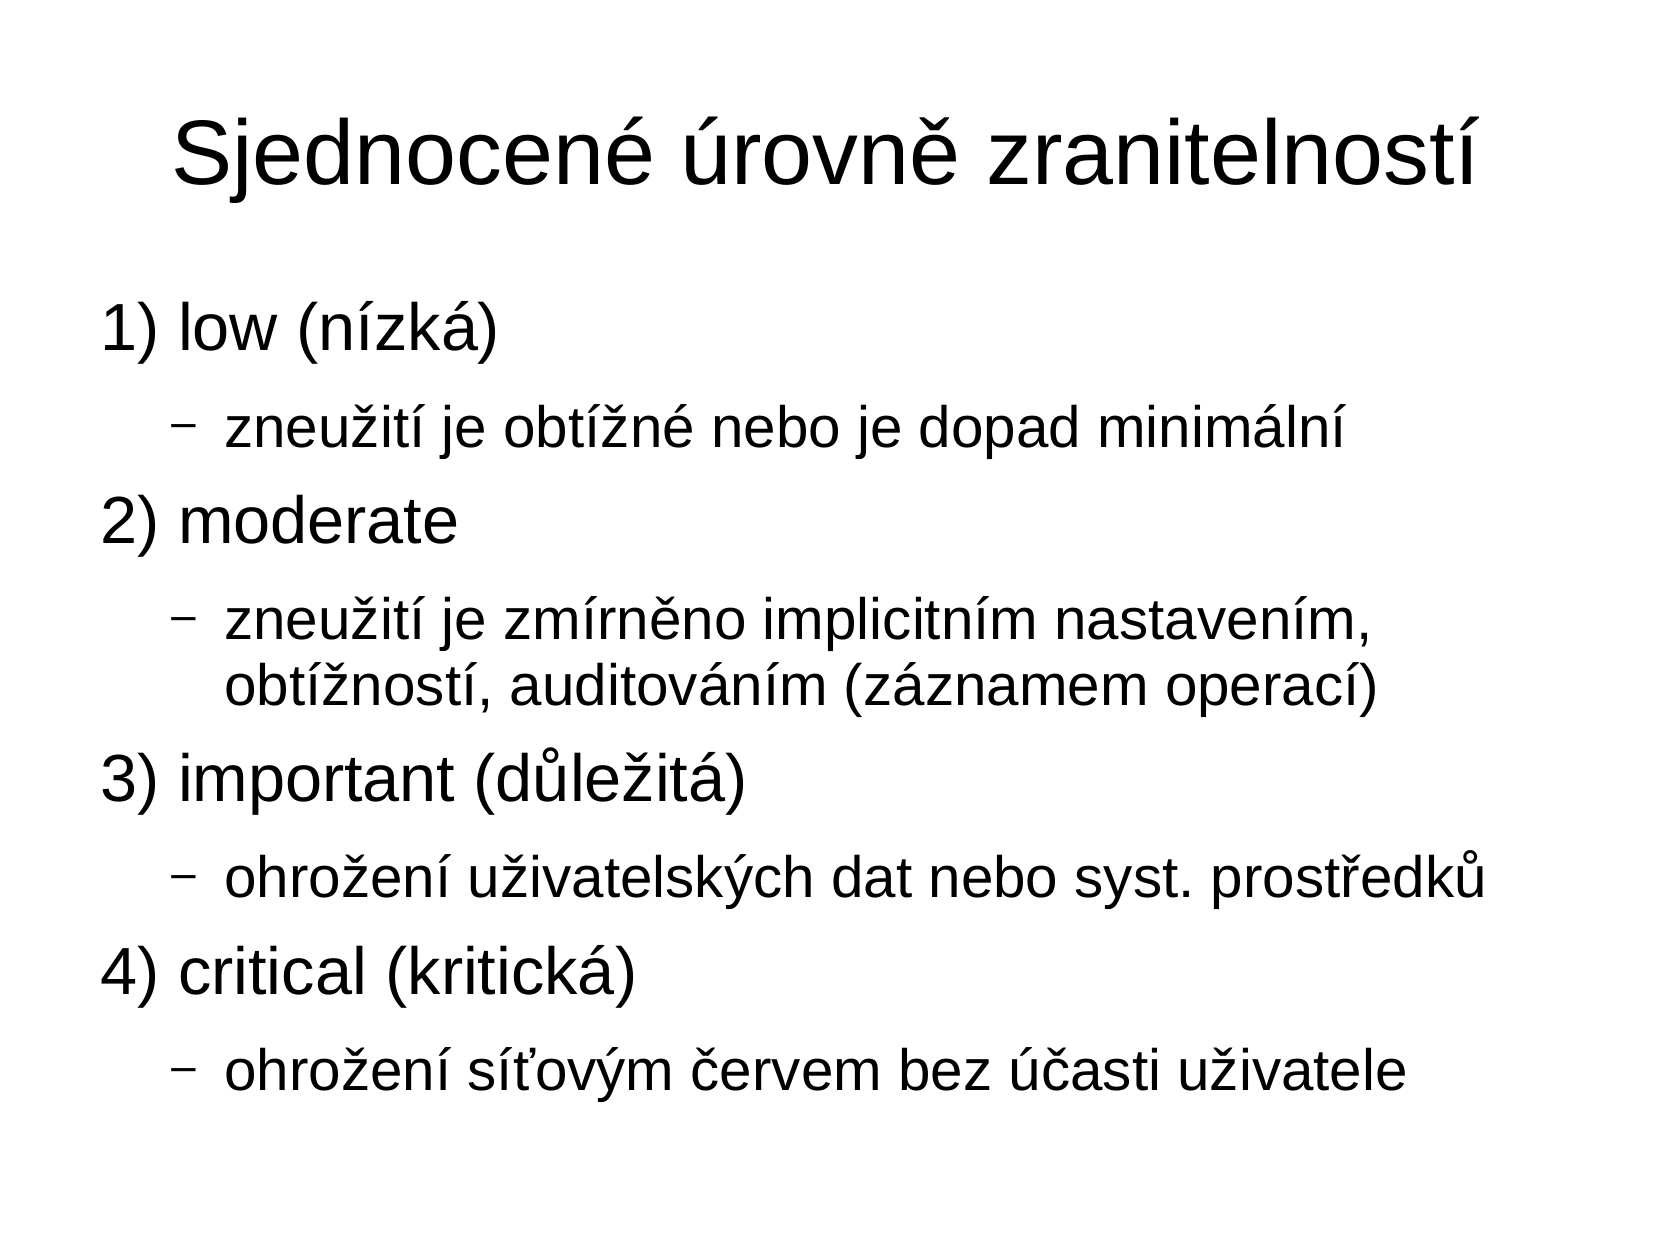

# Sjednocené úrovně zranitelností
 low (nízká)
zneužití je obtížné nebo je dopad minimální
 moderate
zneužití je zmírněno implicitním nastavením, obtížností, auditováním (záznamem operací)
 important (důležitá)
ohrožení uživatelských dat nebo syst. prostředků
 critical (kritická)
ohrožení síťovým červem bez účasti uživatele